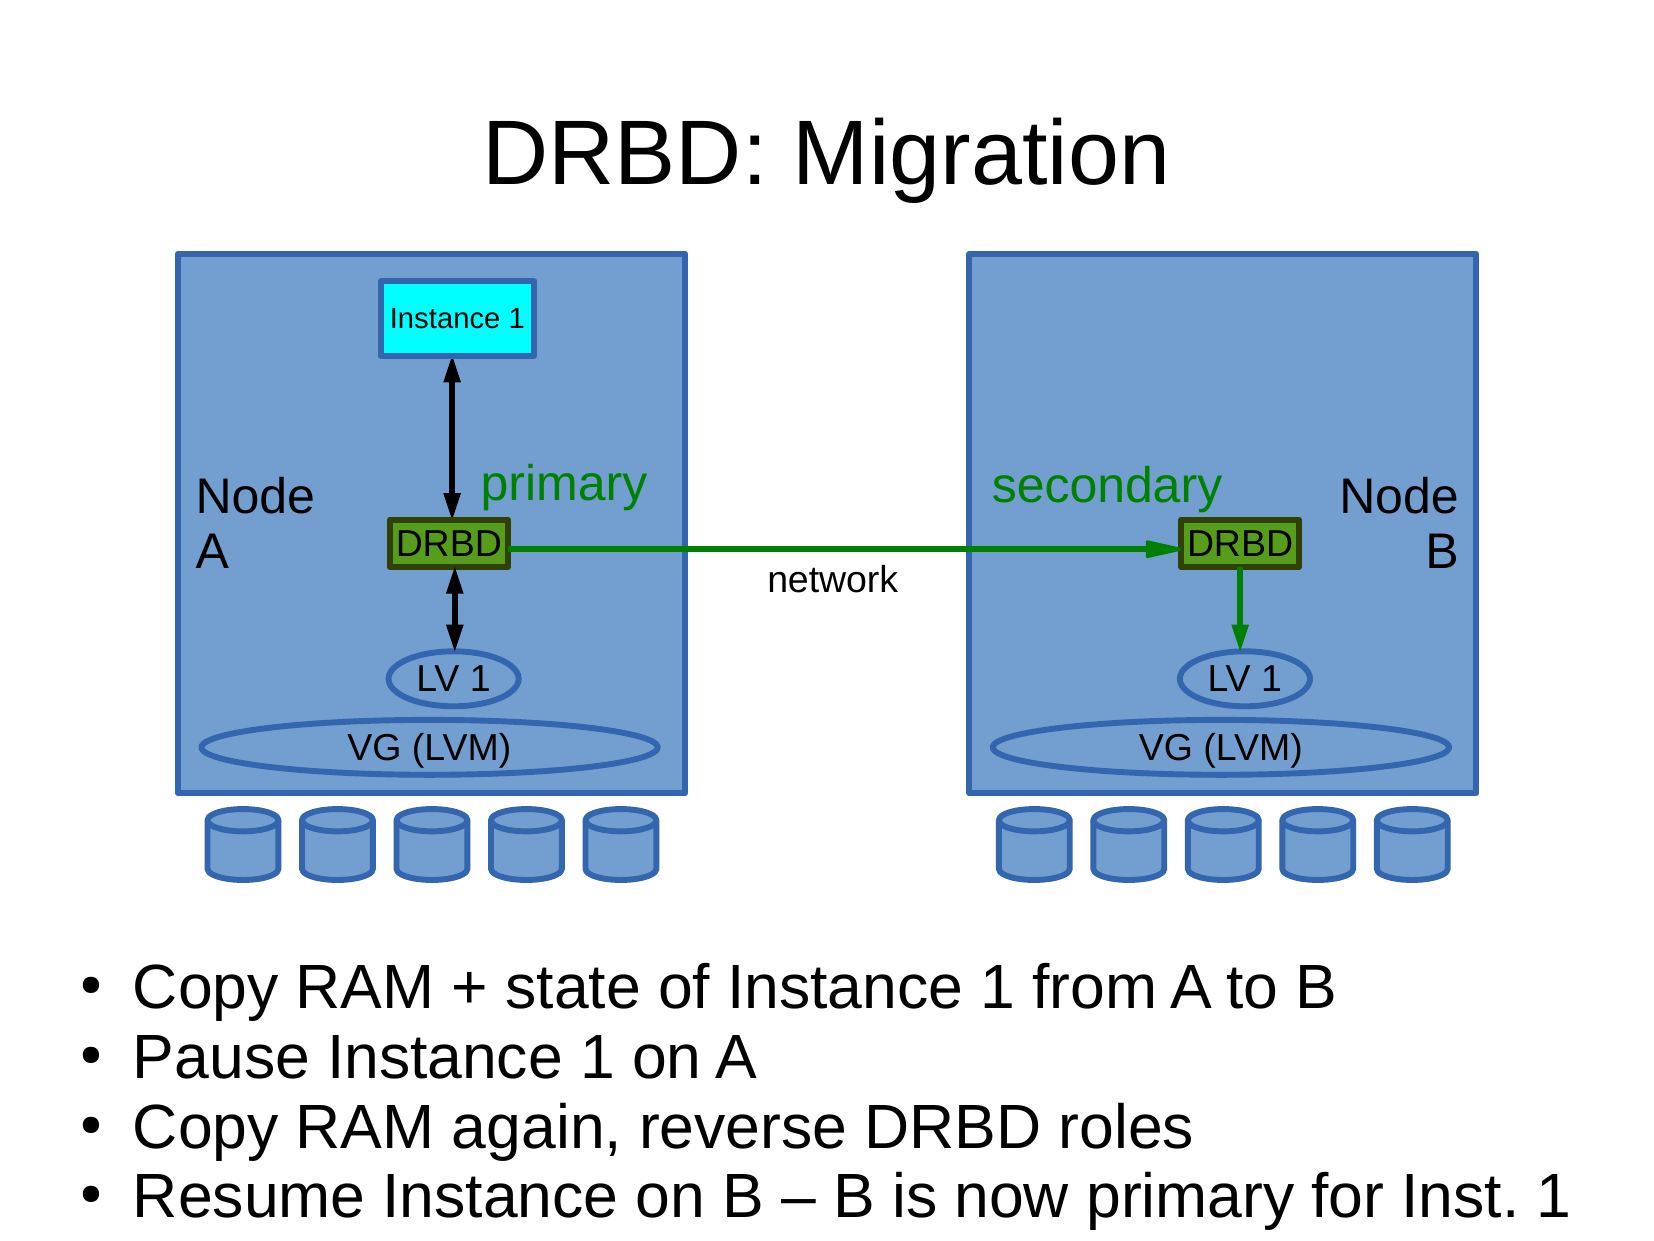

# DRBD: Migration
Node
A
Node
B
Instance 1
primary
secondary
DRBD
DRBD
network
LV 1
LV 1
VG (LVM)
VG (LVM)
Copy RAM + state of Instance 1 from A to B
Pause Instance 1 on A
Copy RAM again, reverse DRBD roles
Resume Instance on B – B is now primary for Inst. 1